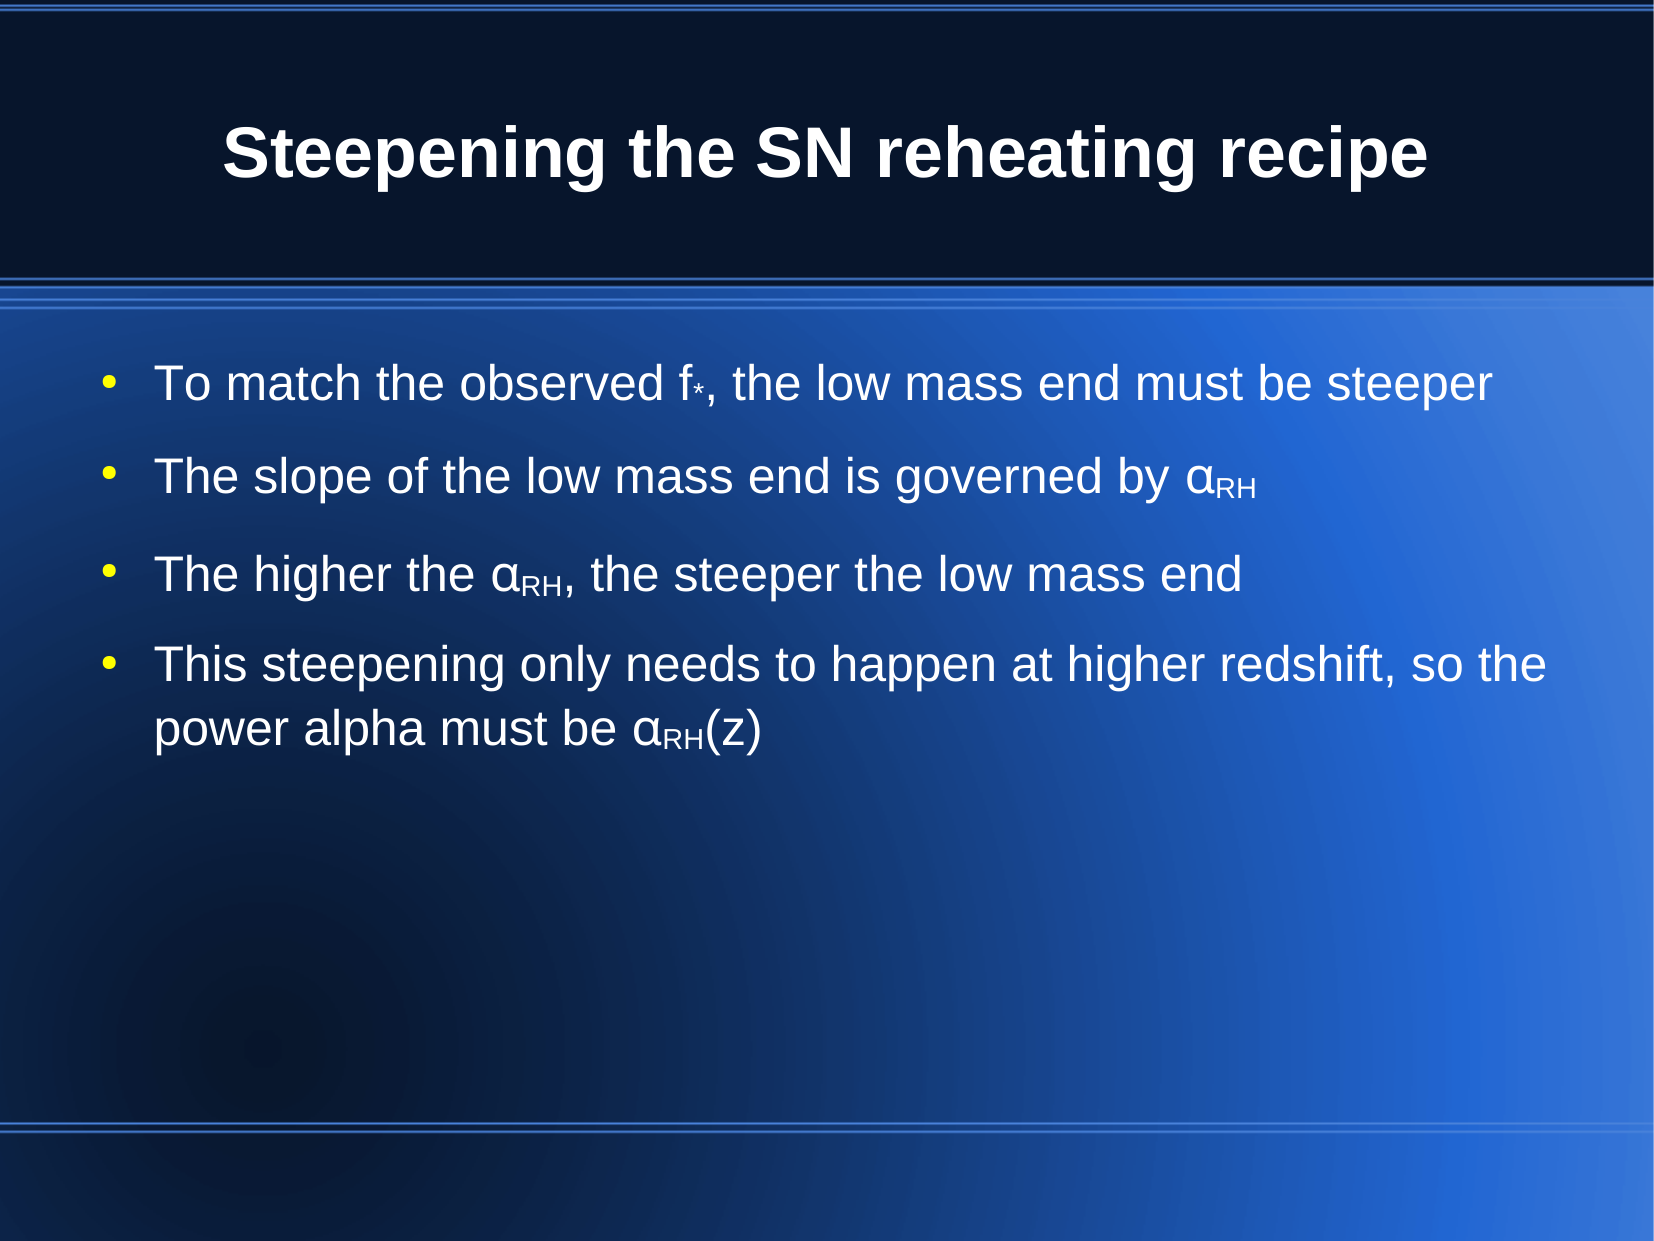

# Steepening the SN reheating recipe
To match the observed f*, the low mass end must be steeper
The slope of the low mass end is governed by αRH
The higher the αRH, the steeper the low mass end
This steepening only needs to happen at higher redshift, so the power alpha must be αRH(z)